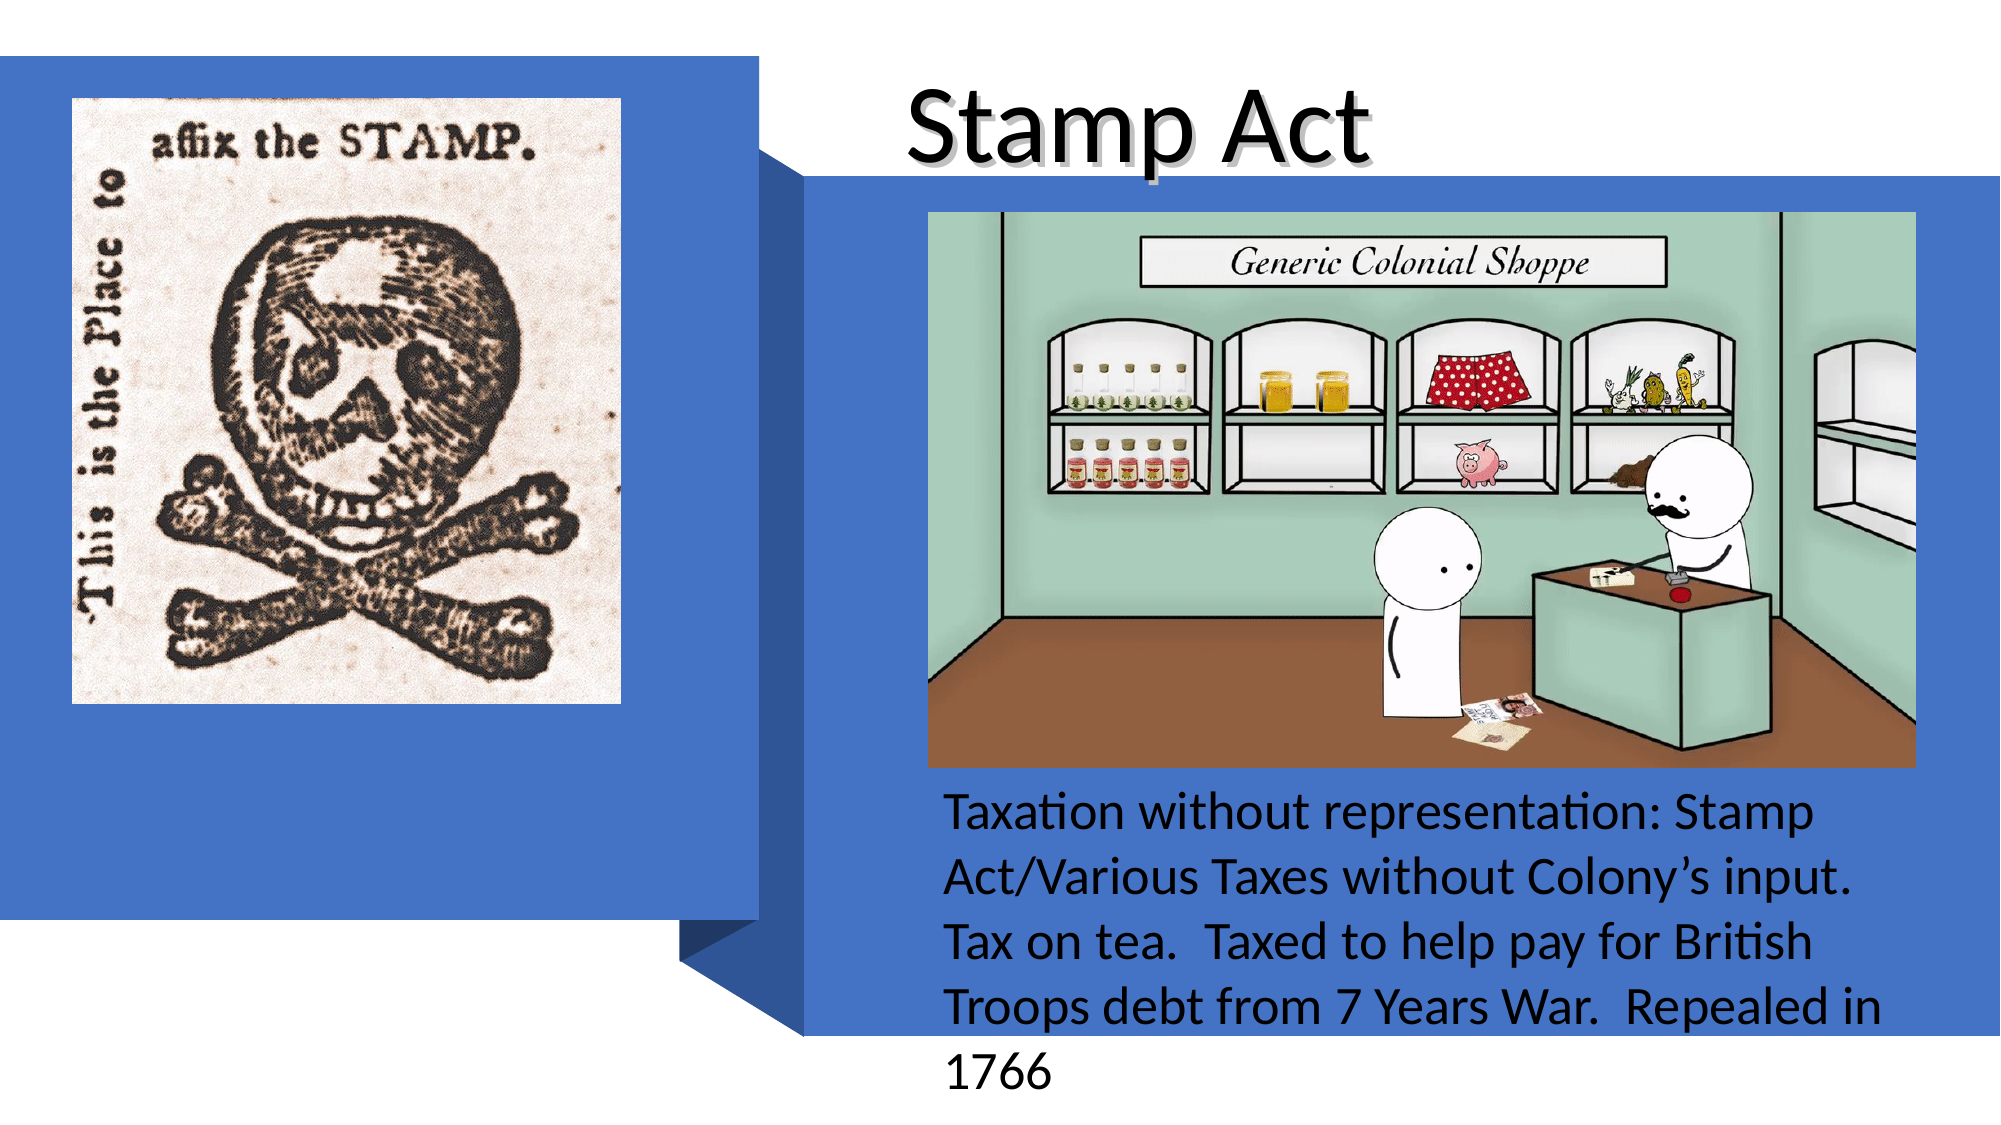

Stamp Act
Taxation without representation: Stamp Act/Various Taxes without Colony’s input. Tax on tea. Taxed to help pay for British Troops debt from 7 Years War. Repealed in 1766